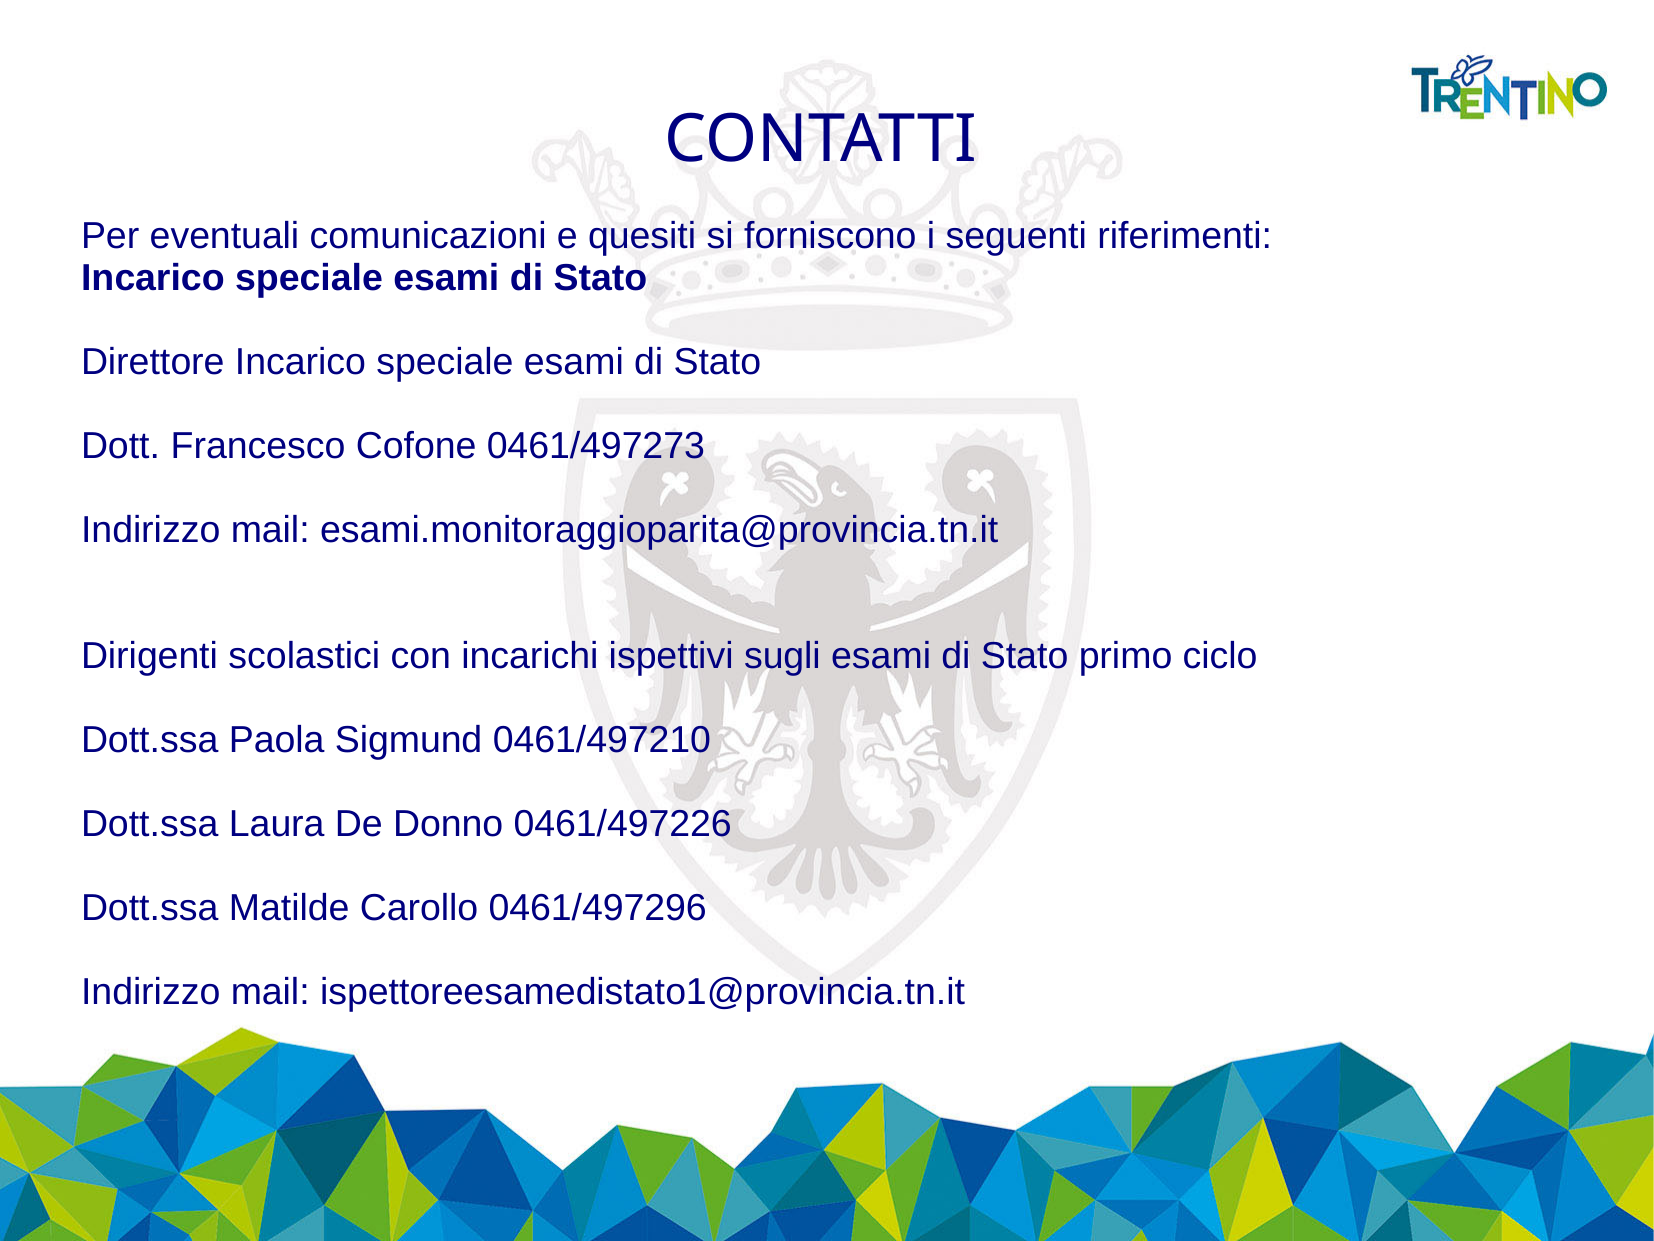

CONTATTI
Per eventuali comunicazioni e quesiti si forniscono i seguenti riferimenti:
Incarico speciale esami di Stato
Direttore Incarico speciale esami di Stato
Dott. Francesco Cofone 0461/497273
Indirizzo mail: esami.monitoraggioparita@provincia.tn.it
Dirigenti scolastici con incarichi ispettivi sugli esami di Stato primo ciclo
Dott.ssa Paola Sigmund 0461/497210
Dott.ssa Laura De Donno 0461/497226
Dott.ssa Matilde Carollo 0461/497296
Indirizzo mail: ispettoreesamedistato1@provincia.tn.it